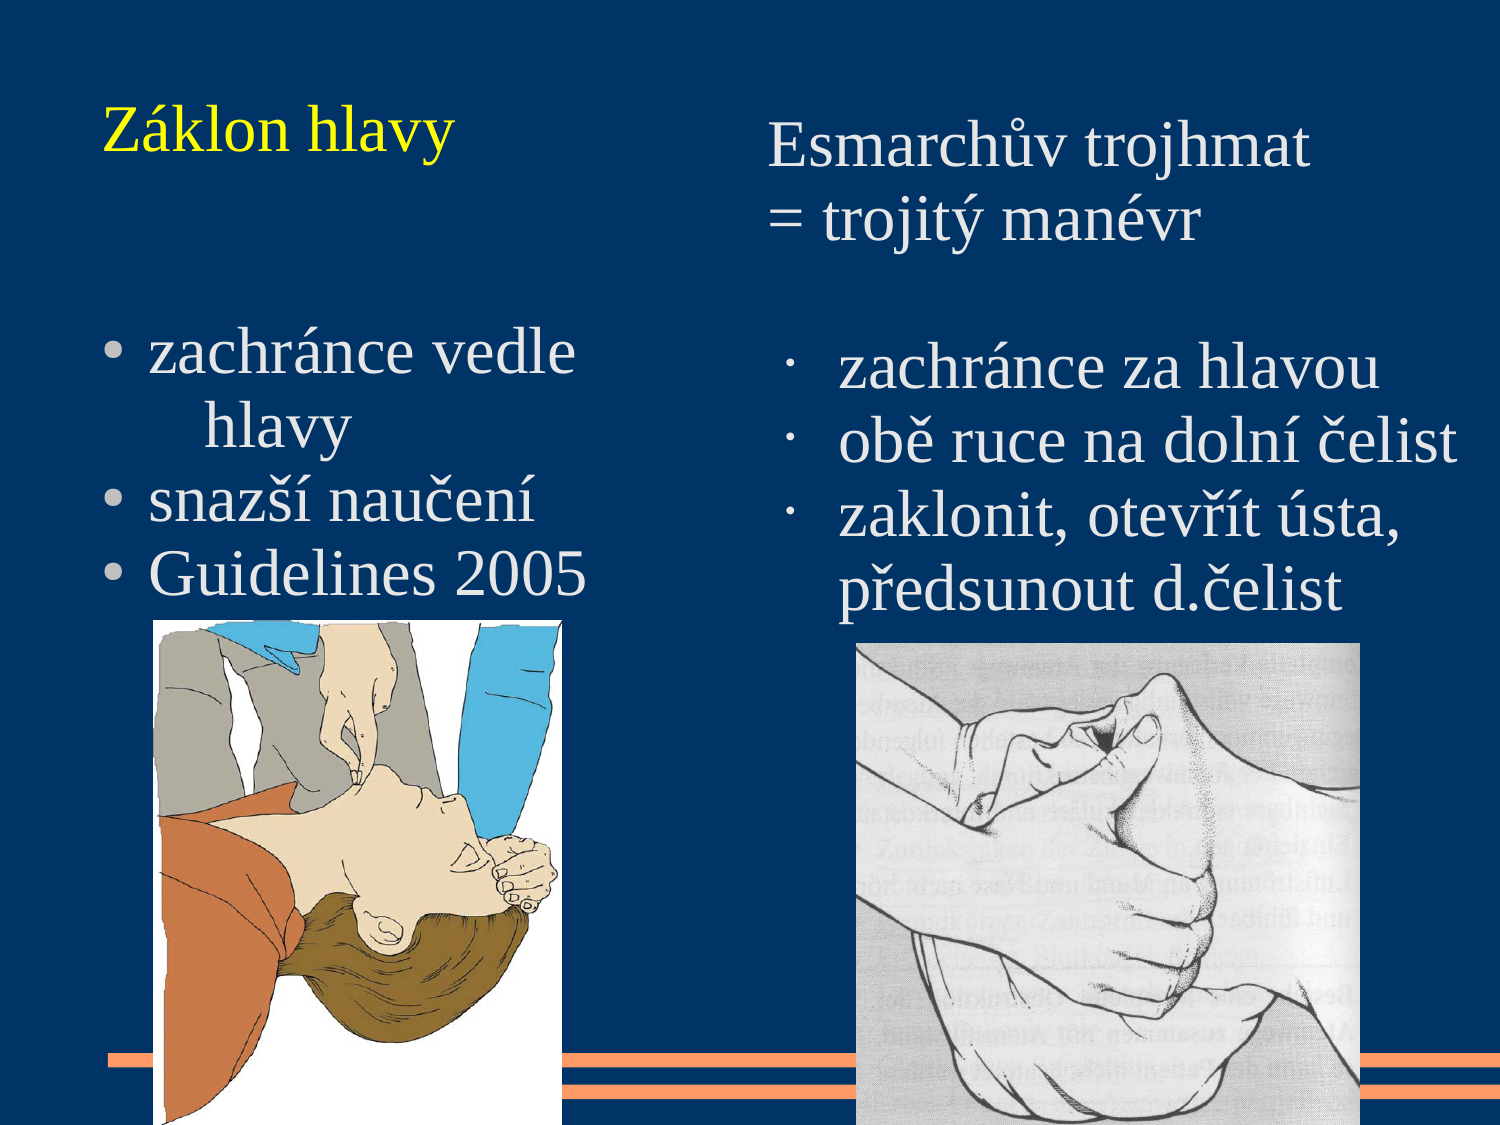

# Záklon hlavy
zachránce vedle hlavy
snazší naučení
Guidelines 2005
Esmarchův trojhmat
= trojitý manévr
zachránce za hlavou
obě ruce na dolní čelist
zaklonit, otevřít ústa, předsunout d.čelist